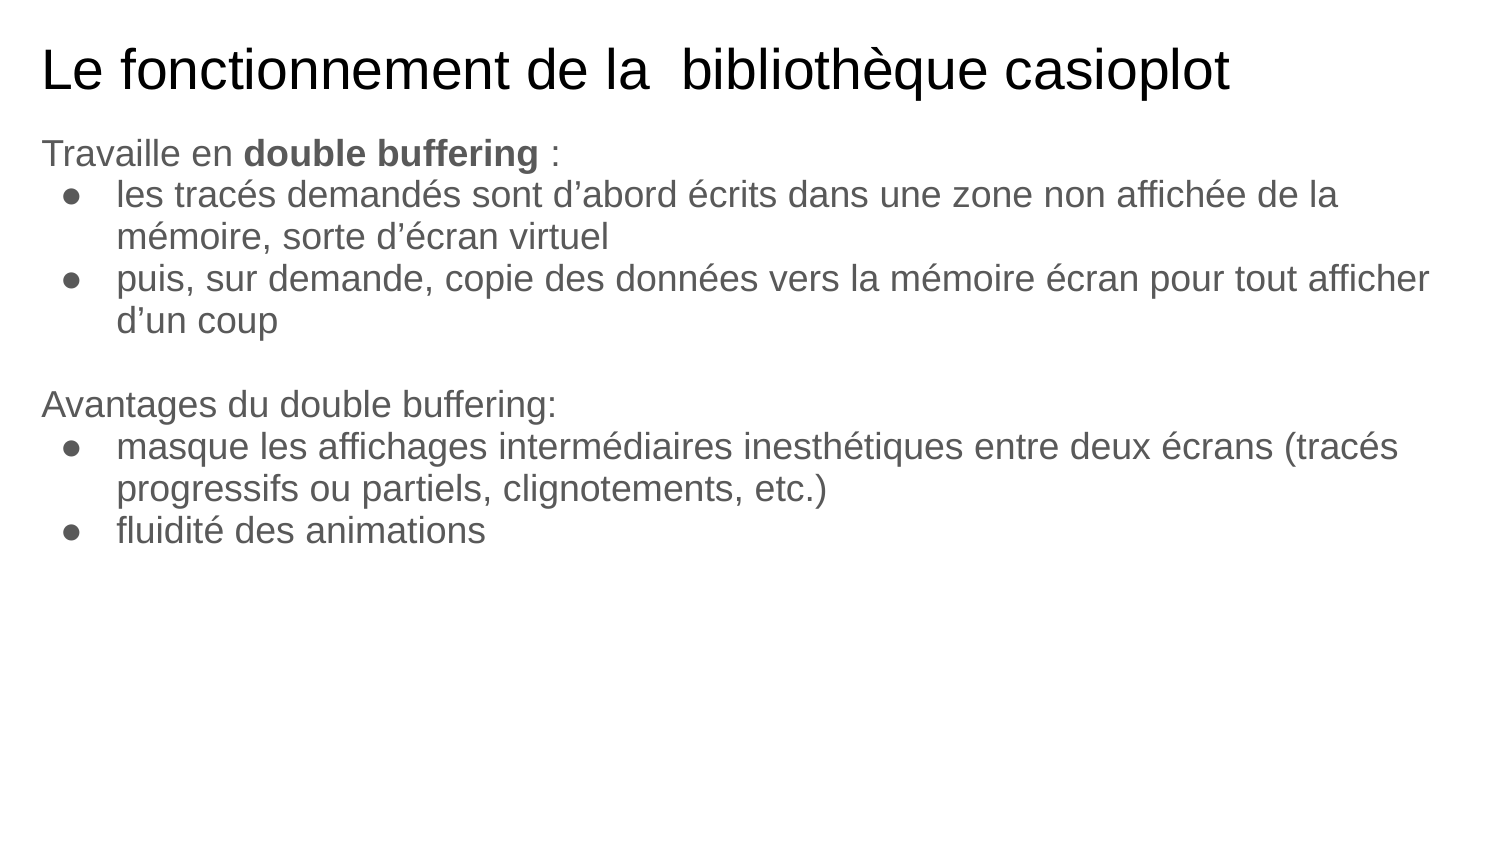

# Le fonctionnement de la bibliothèque casioplot
Travaille en double buffering :
les tracés demandés sont d’abord écrits dans une zone non affichée de la mémoire, sorte d’écran virtuel
puis, sur demande, copie des données vers la mémoire écran pour tout afficher d’un coup
Avantages du double buffering:
masque les affichages intermédiaires inesthétiques entre deux écrans (tracés progressifs ou partiels, clignotements, etc.)
fluidité des animations